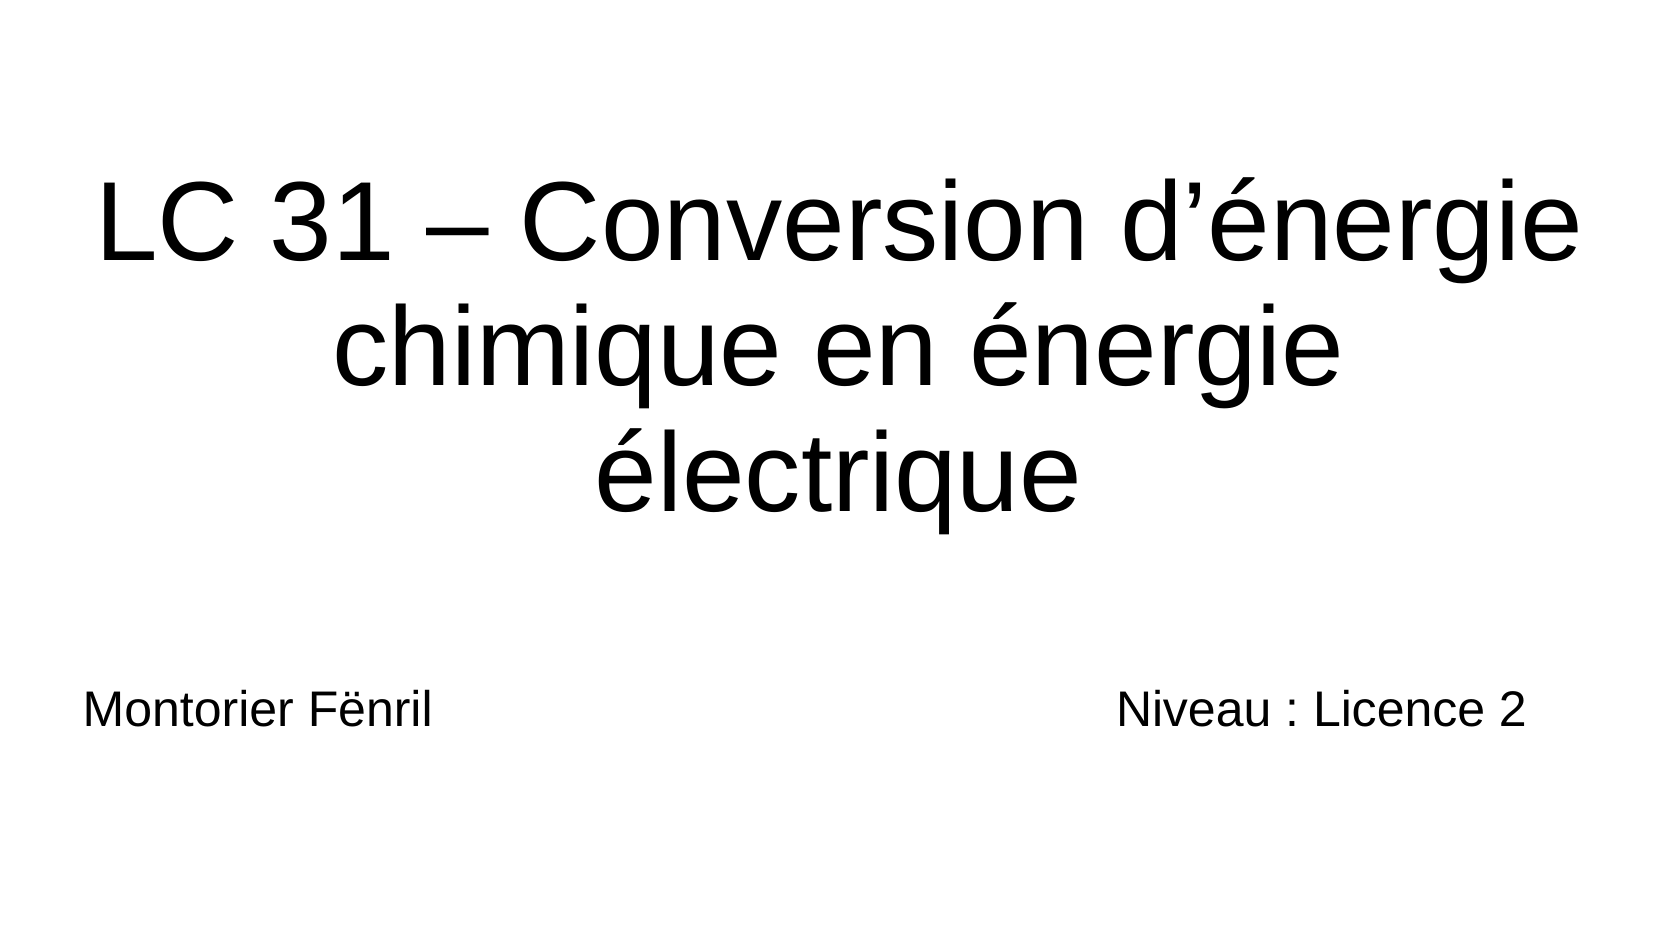

# LC 31 – Conversion d’énergie chimique en énergie électrique
Montorier Fënril										Niveau : Licence 2